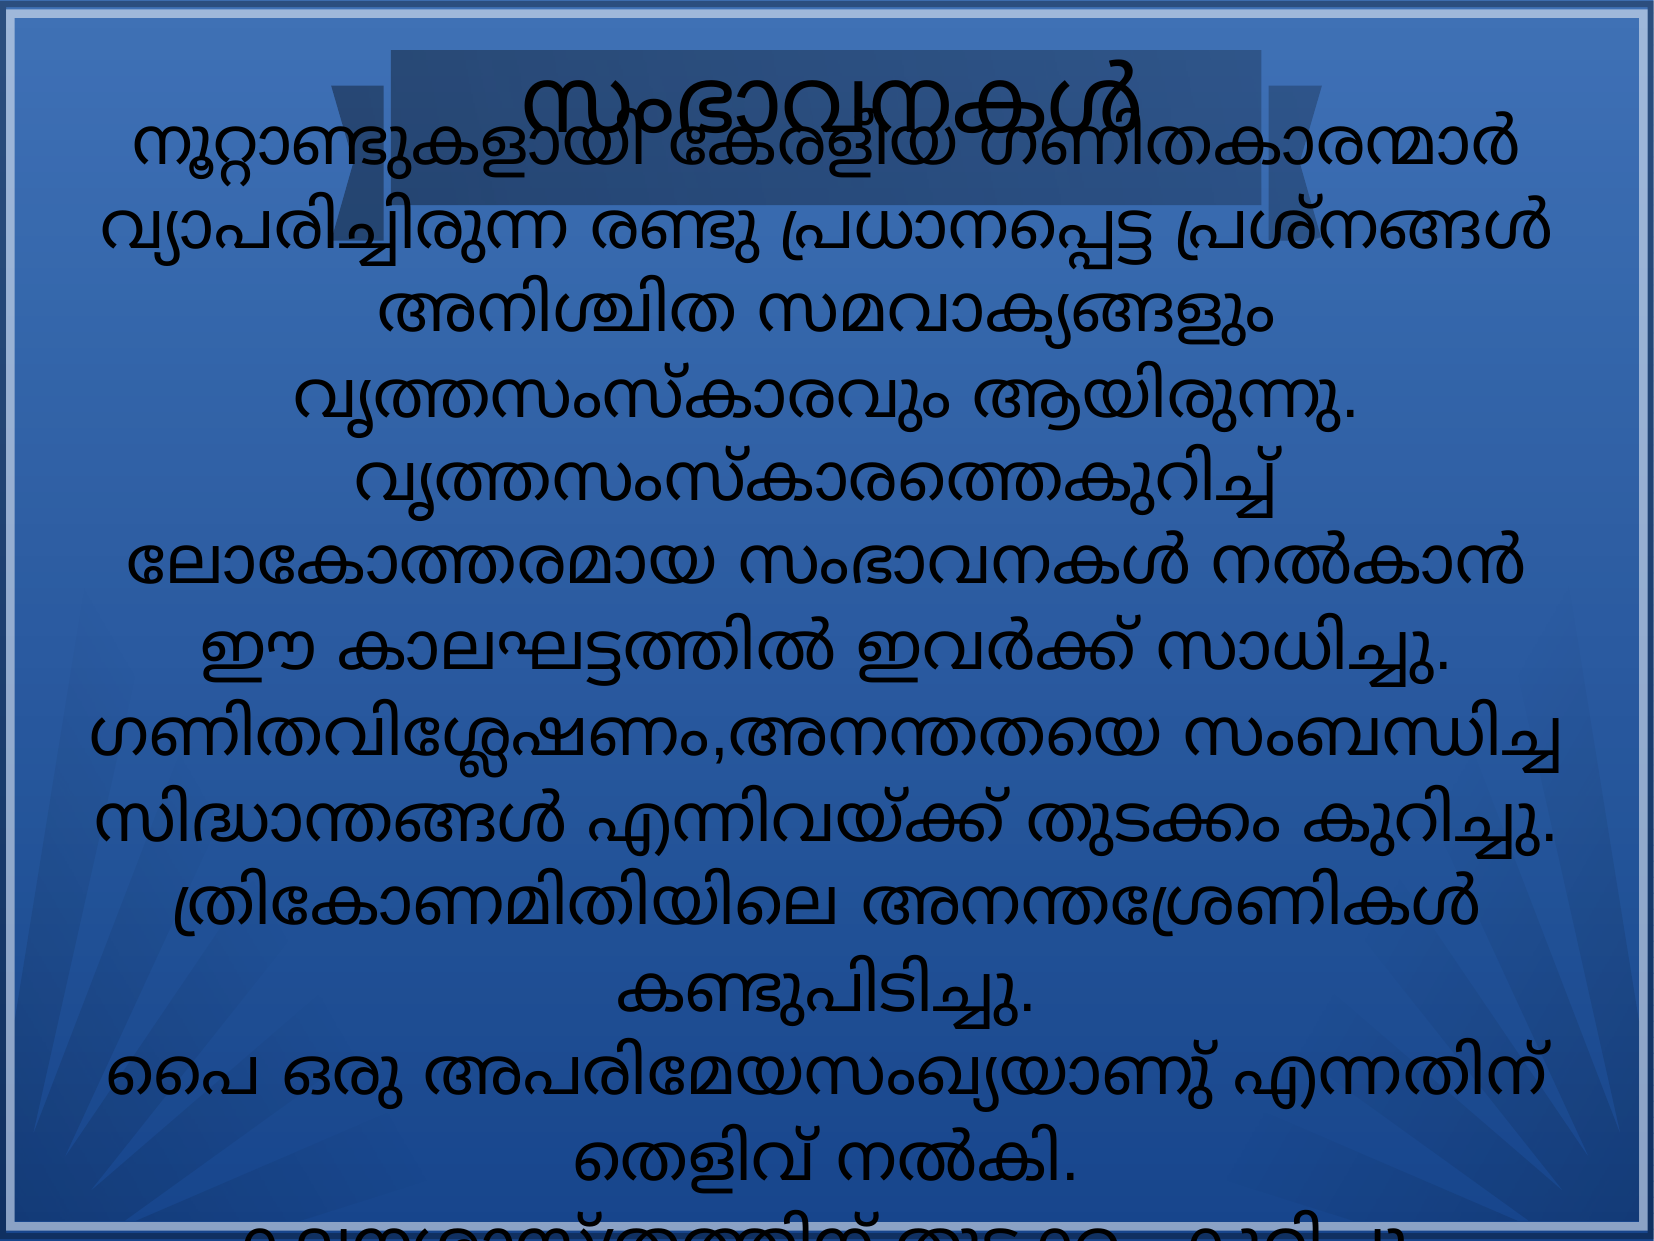

# സംഭാവനകൾ
നൂറ്റാണ്ടുകളായി കേരളീയ ഗണിതകാരന്മാർ വ്യാപരിച്ചിരുന്ന രണ്ടു പ്രധാനപ്പെട്ട പ്രശ്നങ്ങൾ അനിശ്ചിത സമവാക്യങ്ങളും വൃത്തസംസ്കാരവും ആയിരുന്നു. വൃത്തസംസ്കാരത്തെകുറിച്ച് ലോകോത്തരമായ സംഭാവനകൾ നൽകാൻ ഈ കാലഘട്ടത്തിൽ ഇവർക്ക് സാധിച്ചു.
ഗണിതവിശ്ലേഷണം,അനന്തതയെ സംബന്ധിച്ച സിദ്ധാന്തങ്ങൾ എന്നിവയ്ക്ക് തുടക്കം കുറിച്ചു.
ത്രികോണമിതിയിലെ അനന്തശ്രേണികൾ കണ്ടുപിടിച്ചു.
പൈ ഒരു അപരിമേയസംഖ്യയാണു് എന്നതിന് തെളിവ് നൽകി.
കലനശാസ്ത്രത്തിന് തുടക്കം കുറിച്ചു.